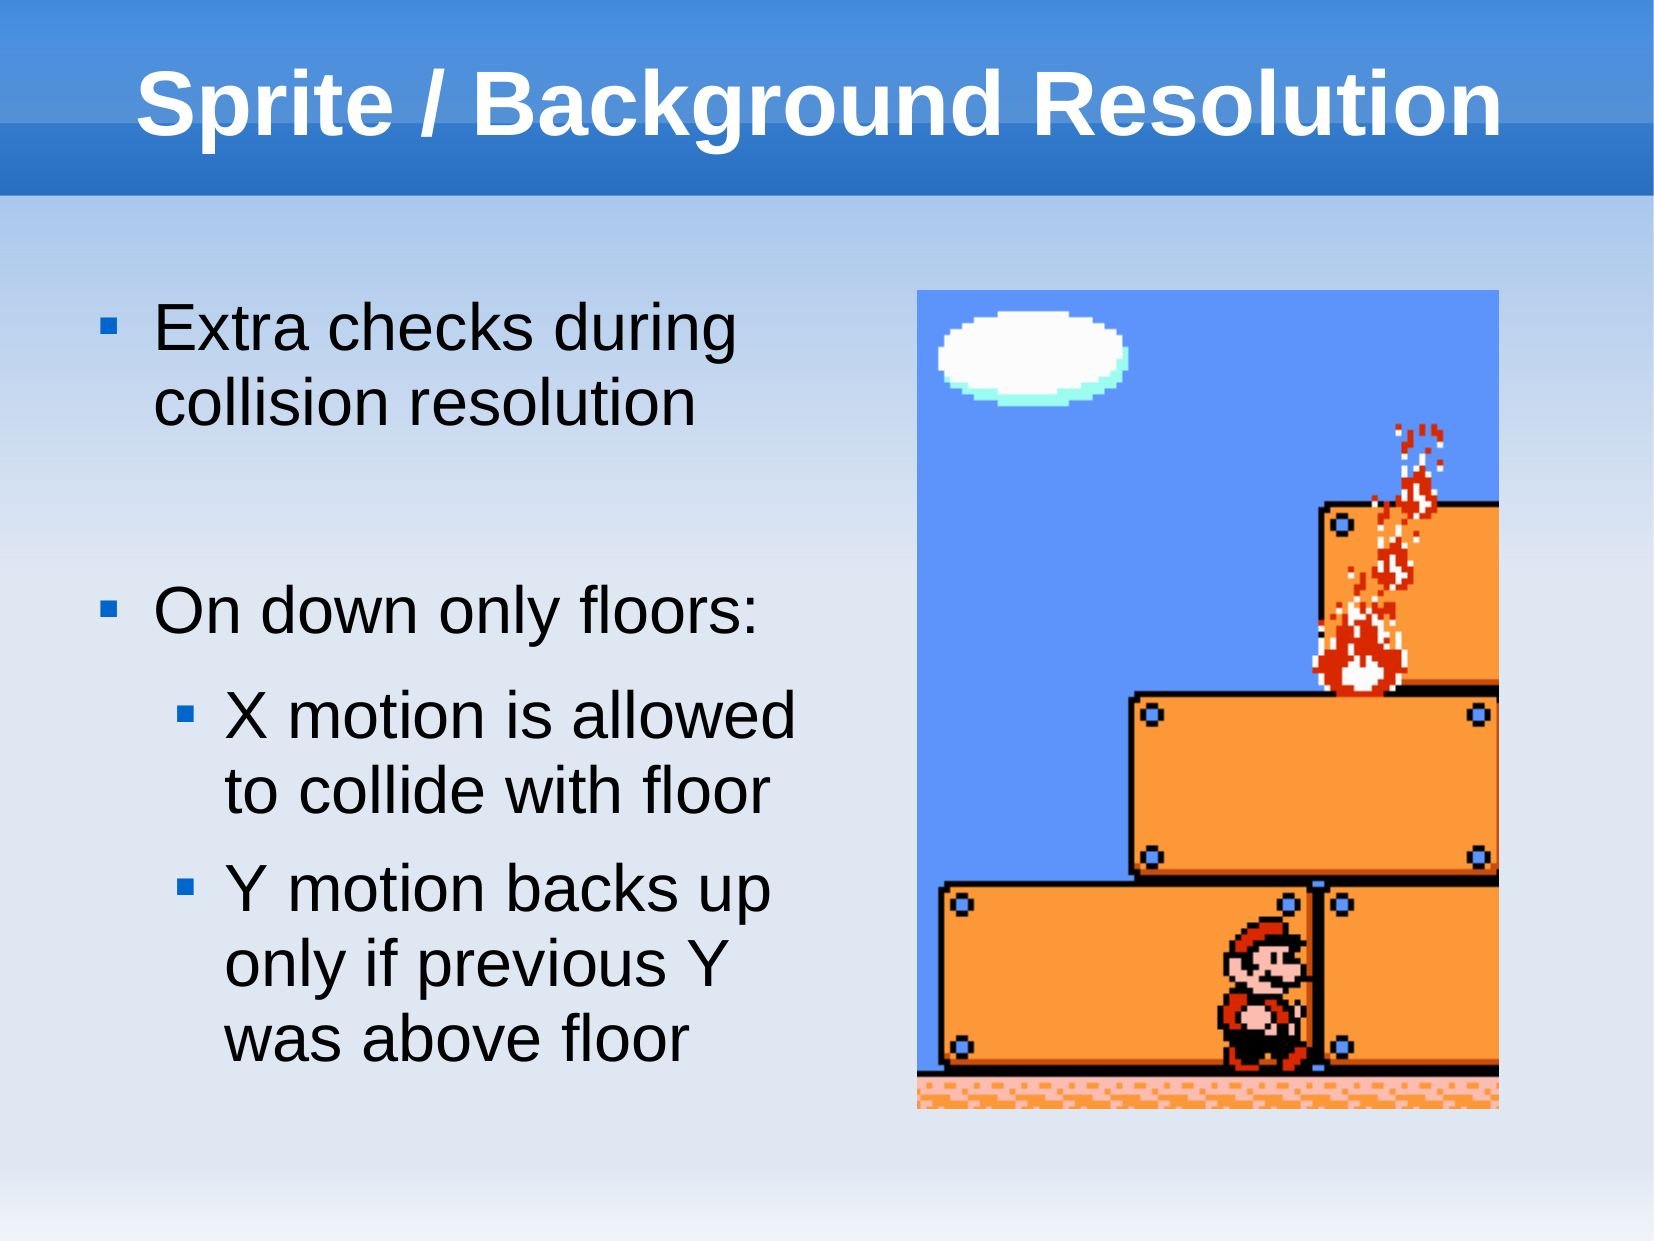

# Sprite / Background Resolution
Extra checks during collision resolution
On down only floors:
X motion is allowed to collide with floor
Y motion backs up only if previous Y was above floor